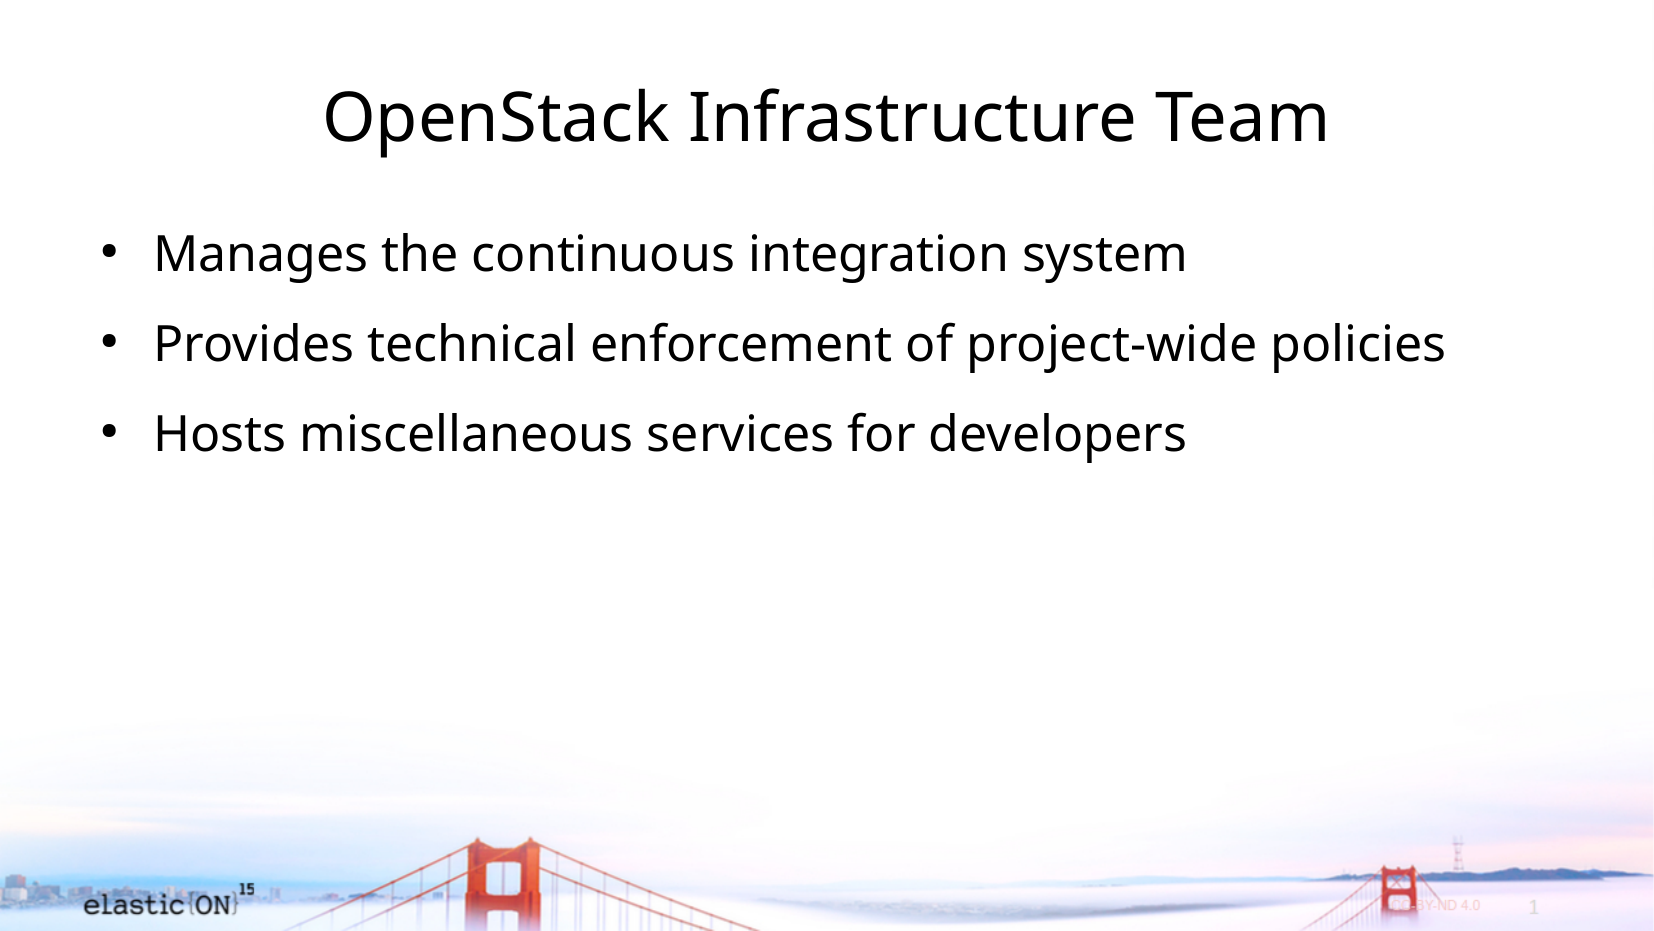

# OpenStack Infrastructure Team
Manages the continuous integration system
Provides technical enforcement of project-wide policies
Hosts miscellaneous services for developers